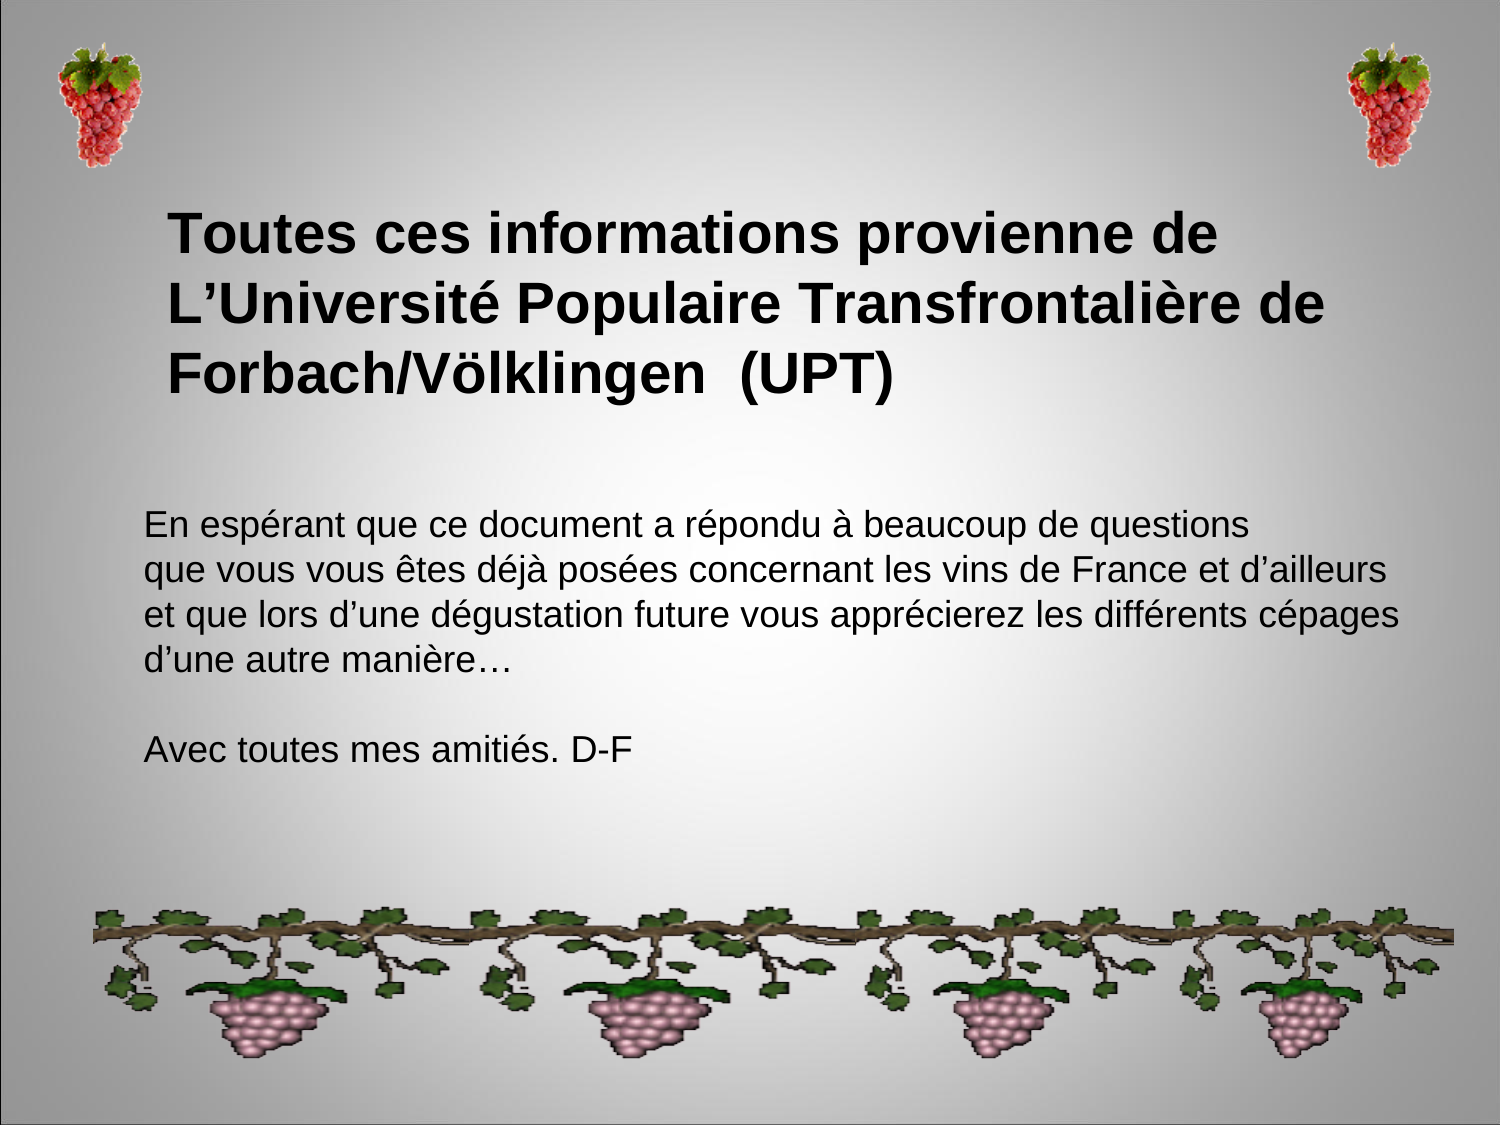

Toutes ces informations provienne de L’Université Populaire Transfrontalière de Forbach/Völklingen (UPT)
En espérant que ce document a répondu à beaucoup de questions
que vous vous êtes déjà posées concernant les vins de France et d’ailleurs et que lors d’une dégustation future vous apprécierez les différents cépages d’une autre manière…
Avec toutes mes amitiés. D-F